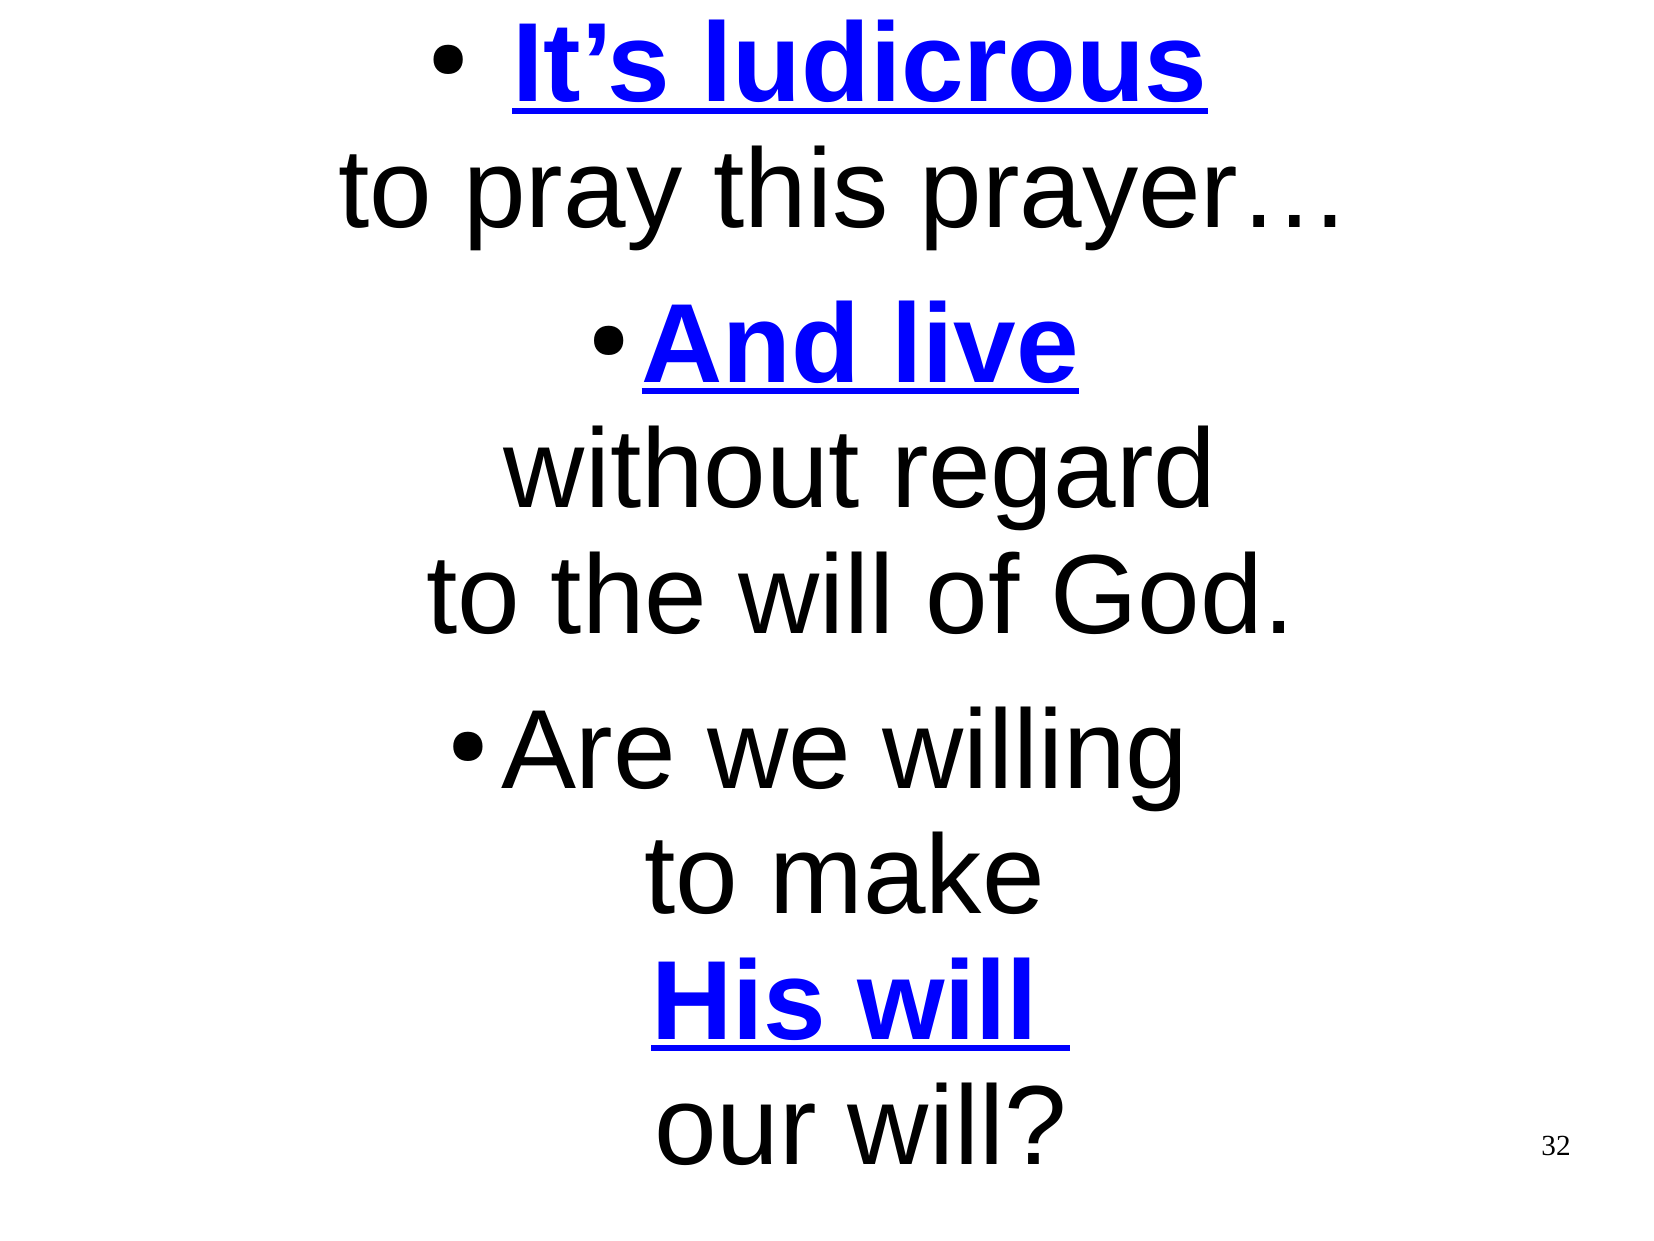

# It’s ludicrous to pray this prayer…
And live
 without regard
to the will of God.
Are we willing
to make
His will
our will?
32